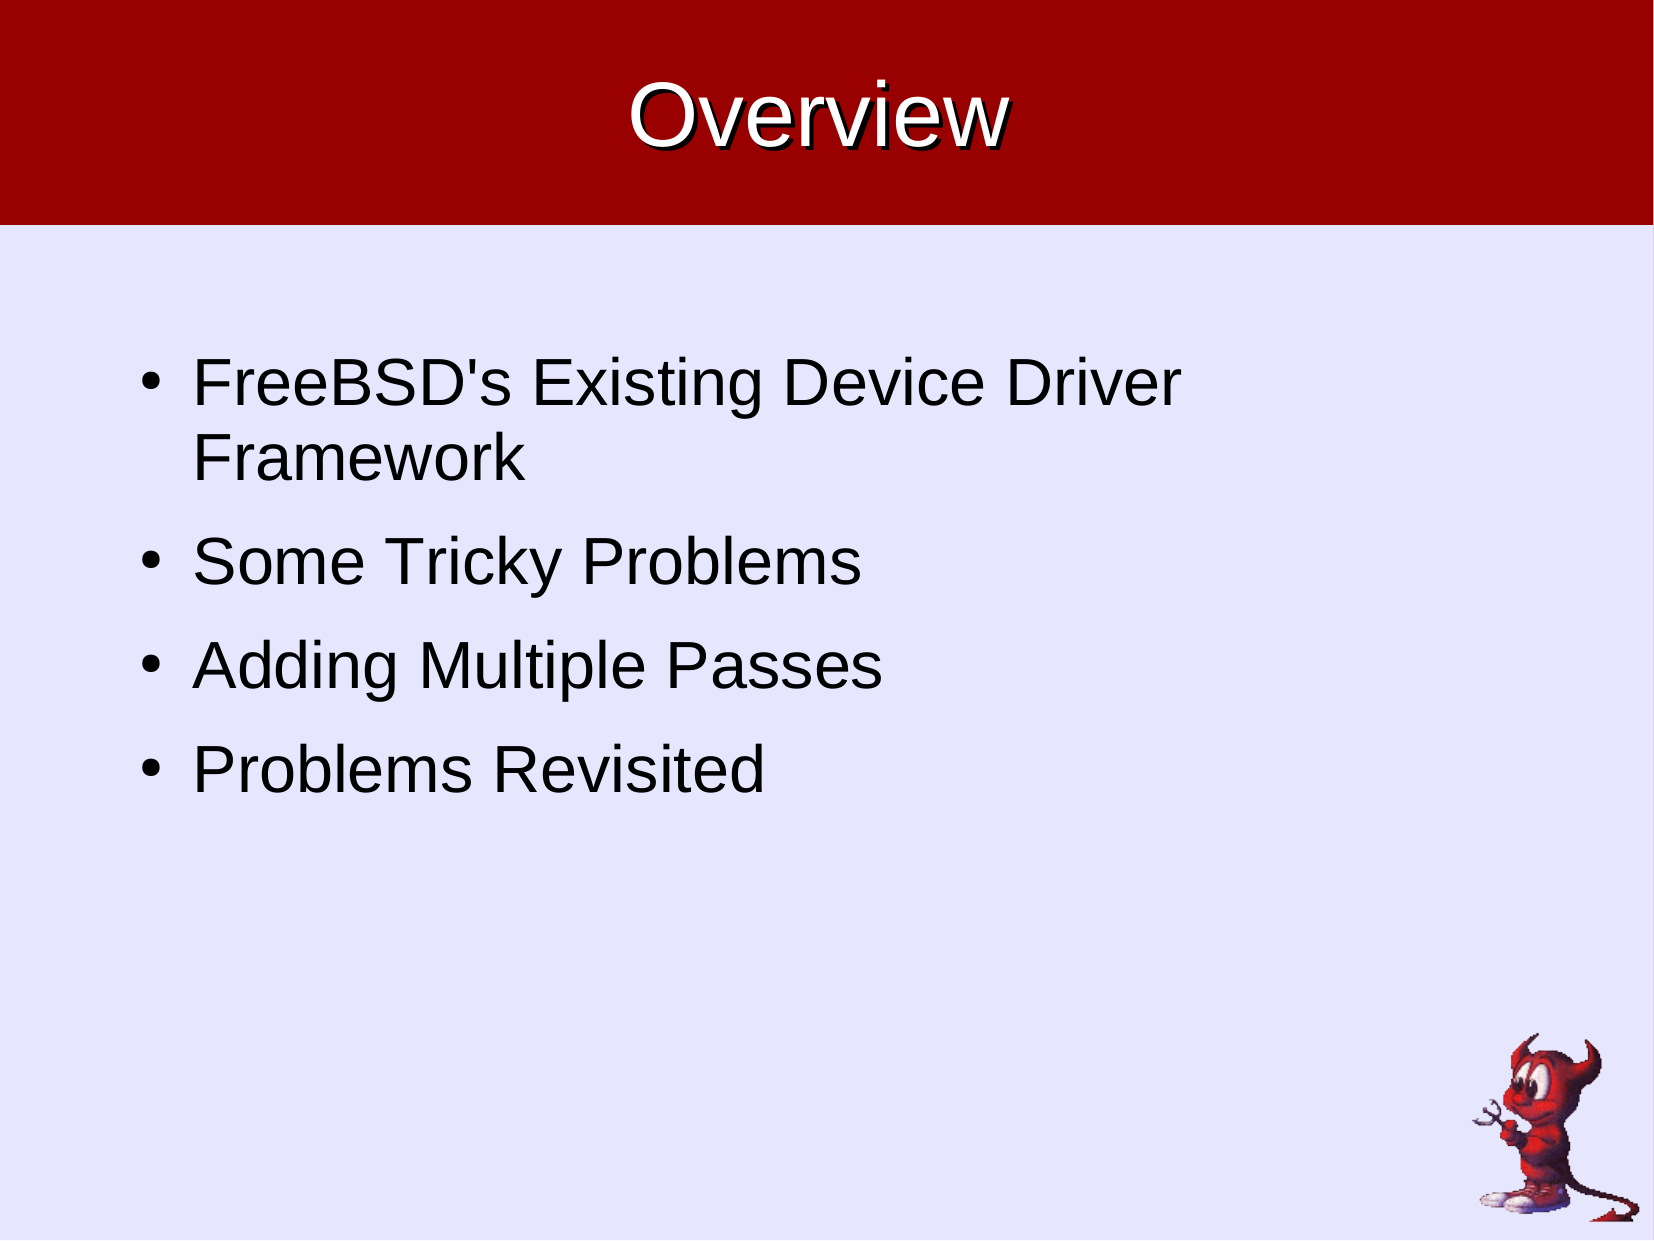

# Overview
FreeBSD's Existing Device Driver Framework
Some Tricky Problems
Adding Multiple Passes
Problems Revisited